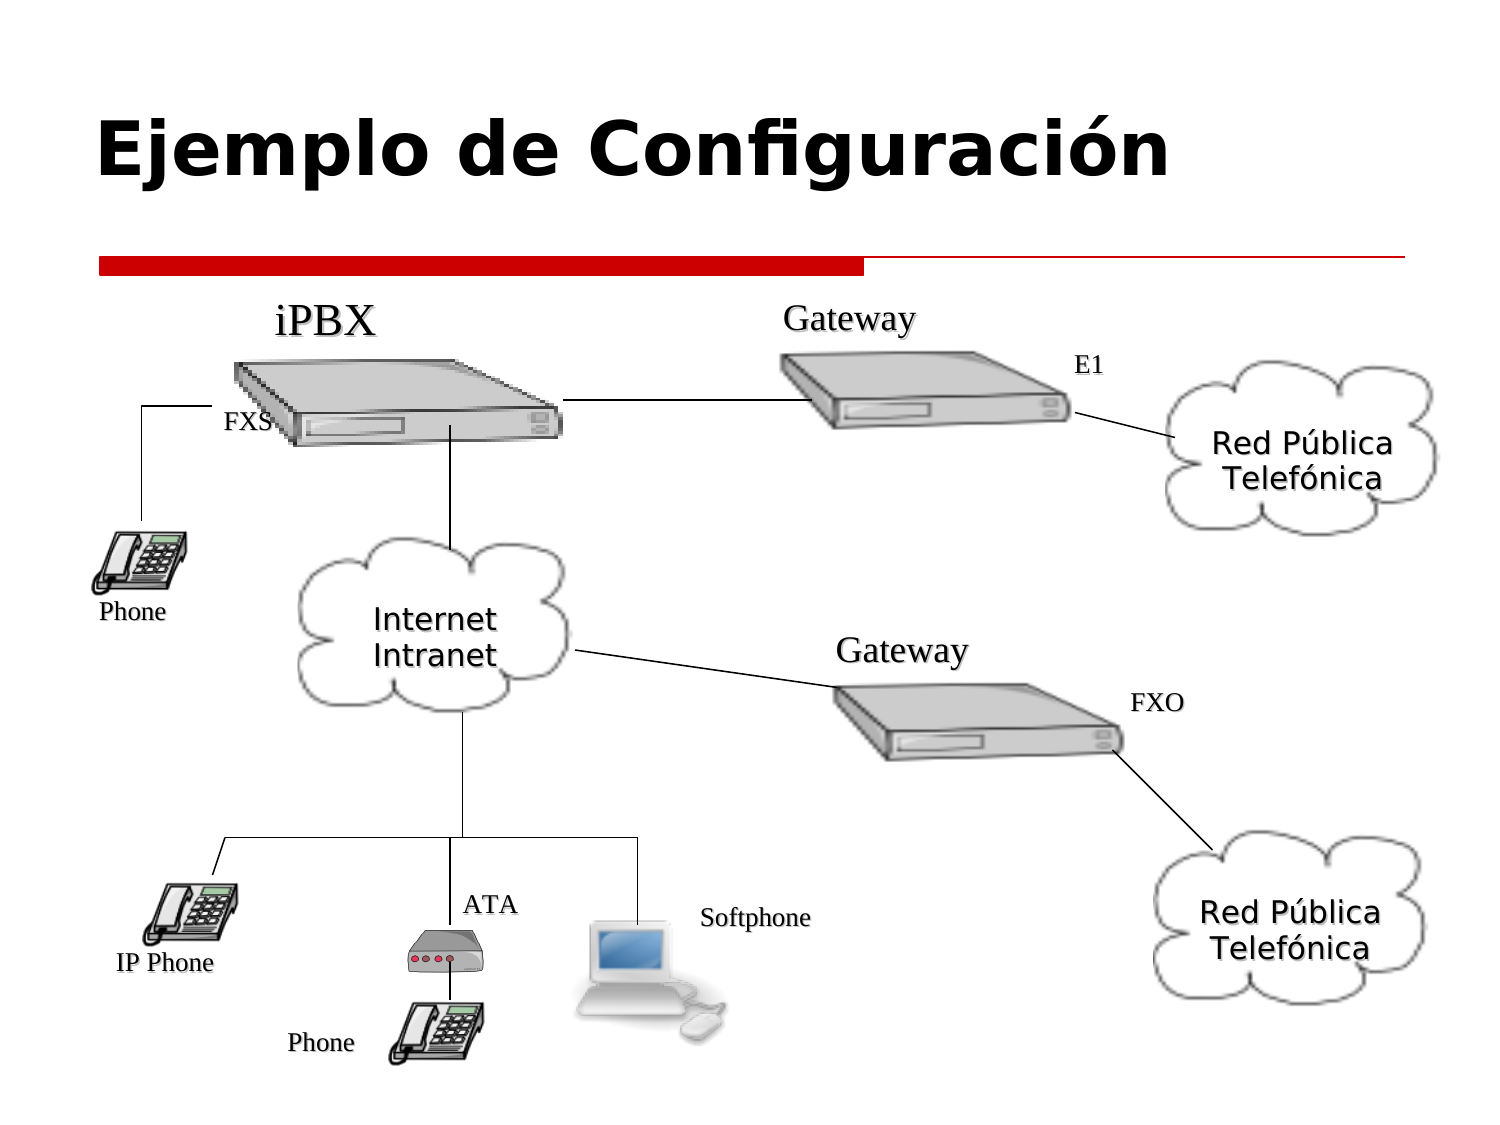

# Ejemplo de Configuración
iPBX
Gateway
Red Pública
Telefónica
E1
FXS
Internet
Intranet
Phone
Gateway
FXO
Red Pública
Telefónica
ATA
Softphone
IP Phone
Phone